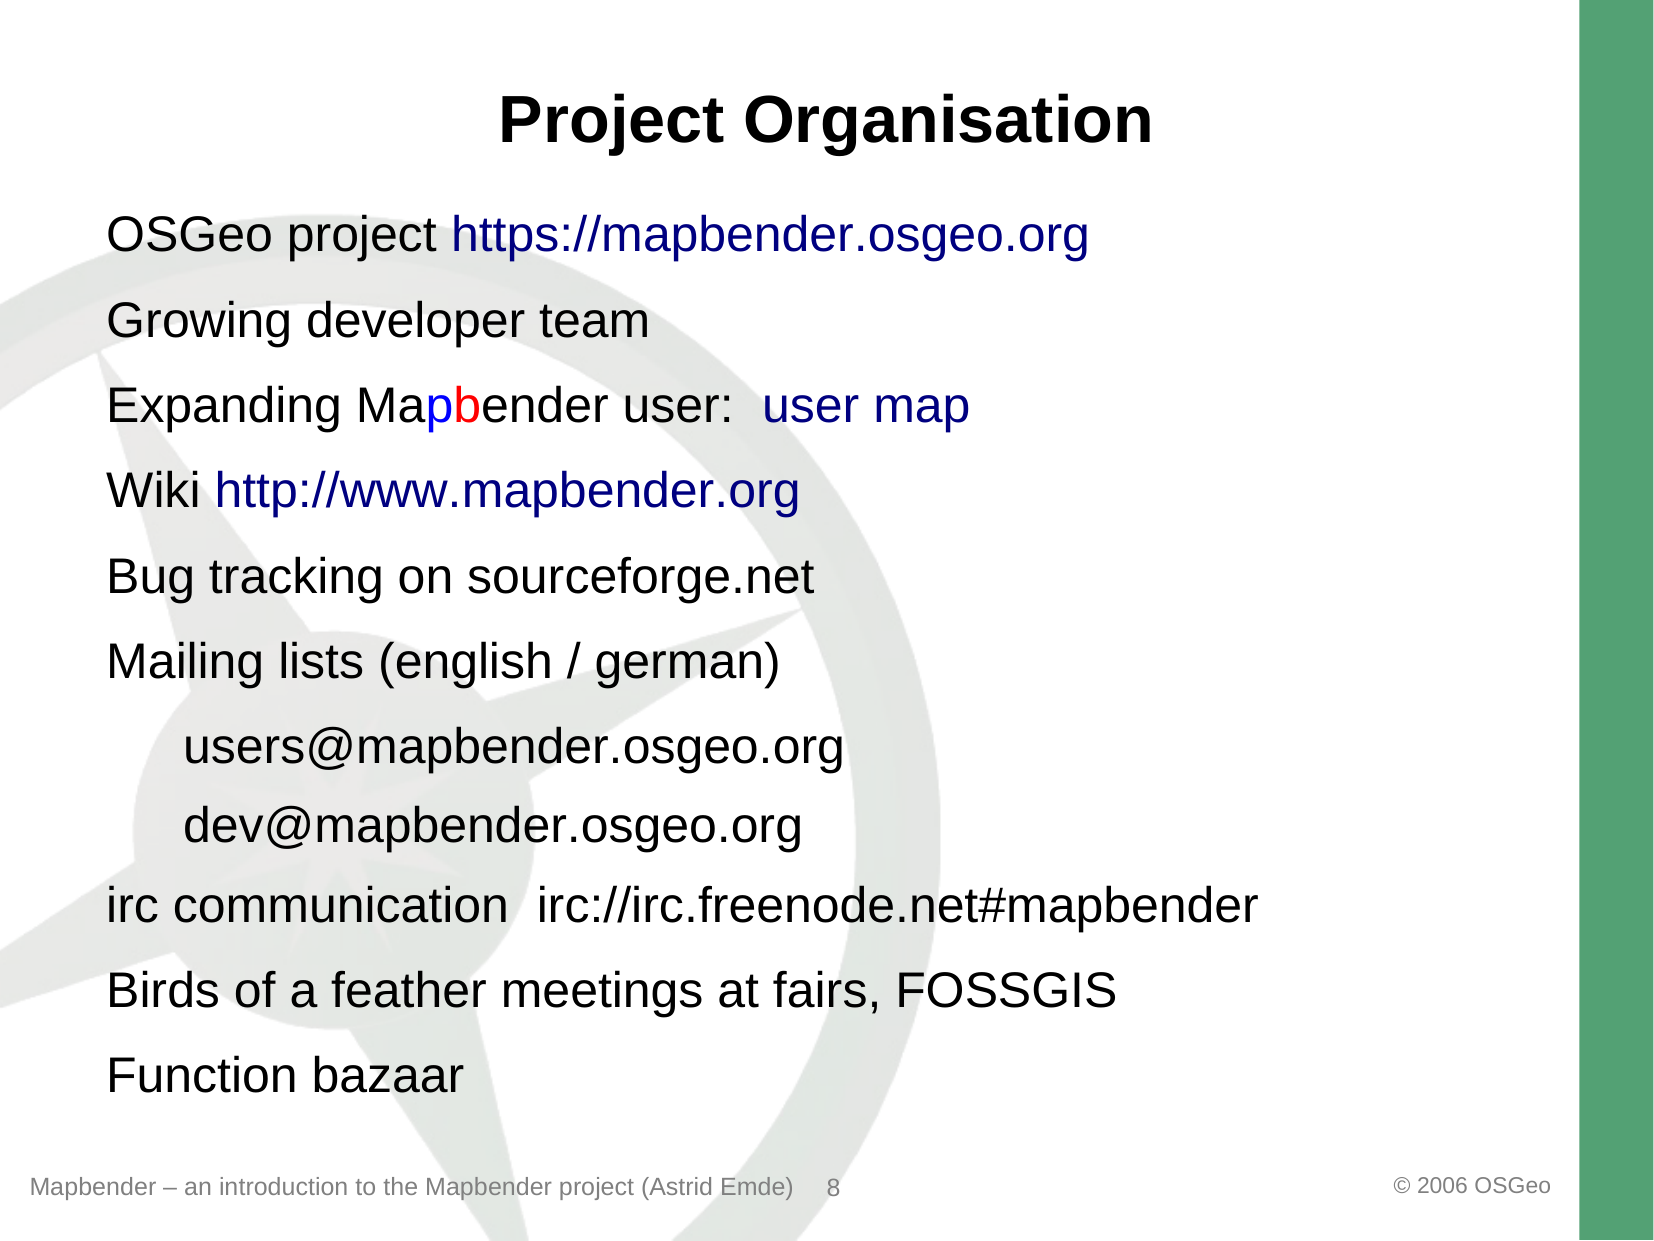

# Project Organisation
OSGeo project https://mapbender.osgeo.org
Growing developer team
Expanding Mapbender user: user map
Wiki http://www.mapbender.org
Bug tracking on sourceforge.net
Mailing lists (english / german)
users@mapbender.osgeo.org
dev@mapbender.osgeo.org
irc communication irc://irc.freenode.net#mapbender
Birds of a feather meetings at fairs, FOSSGIS
Function bazaar